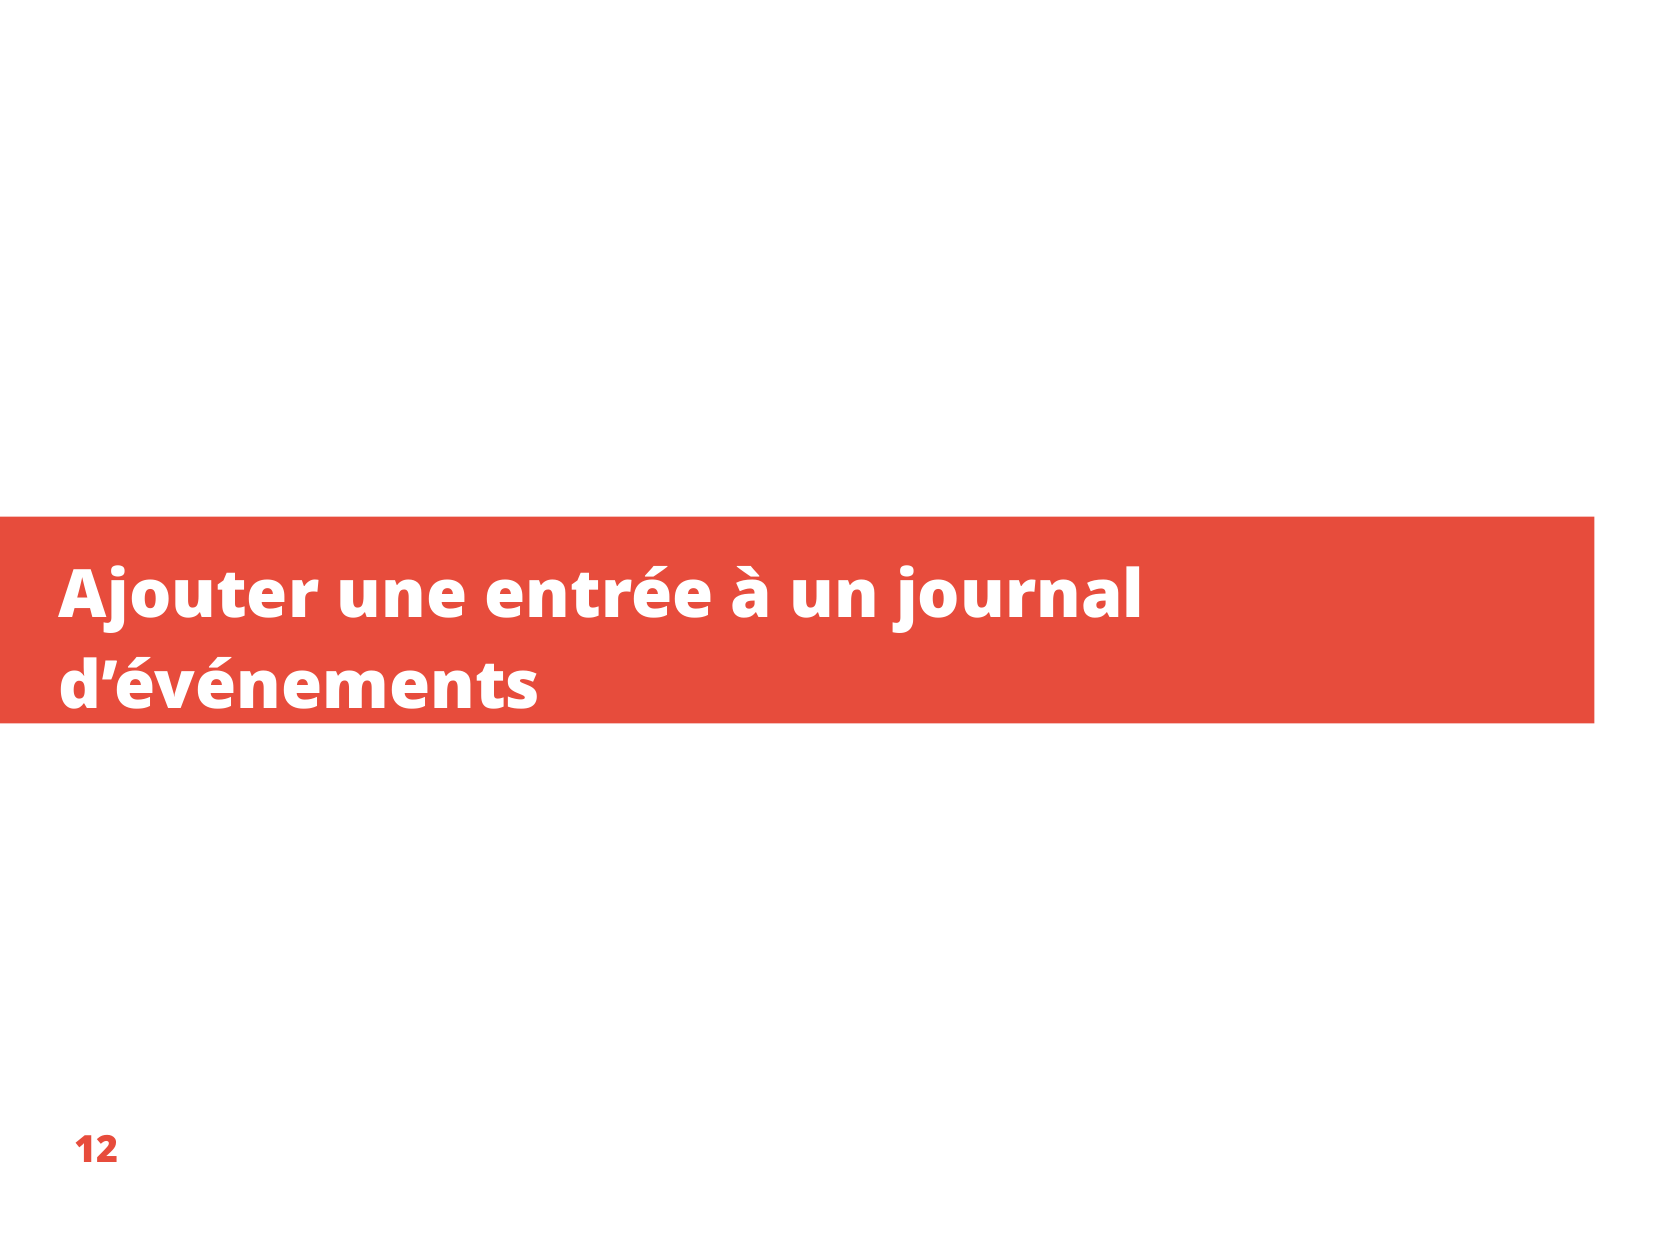

# Ajouter une entrée à un journal d’événements
12